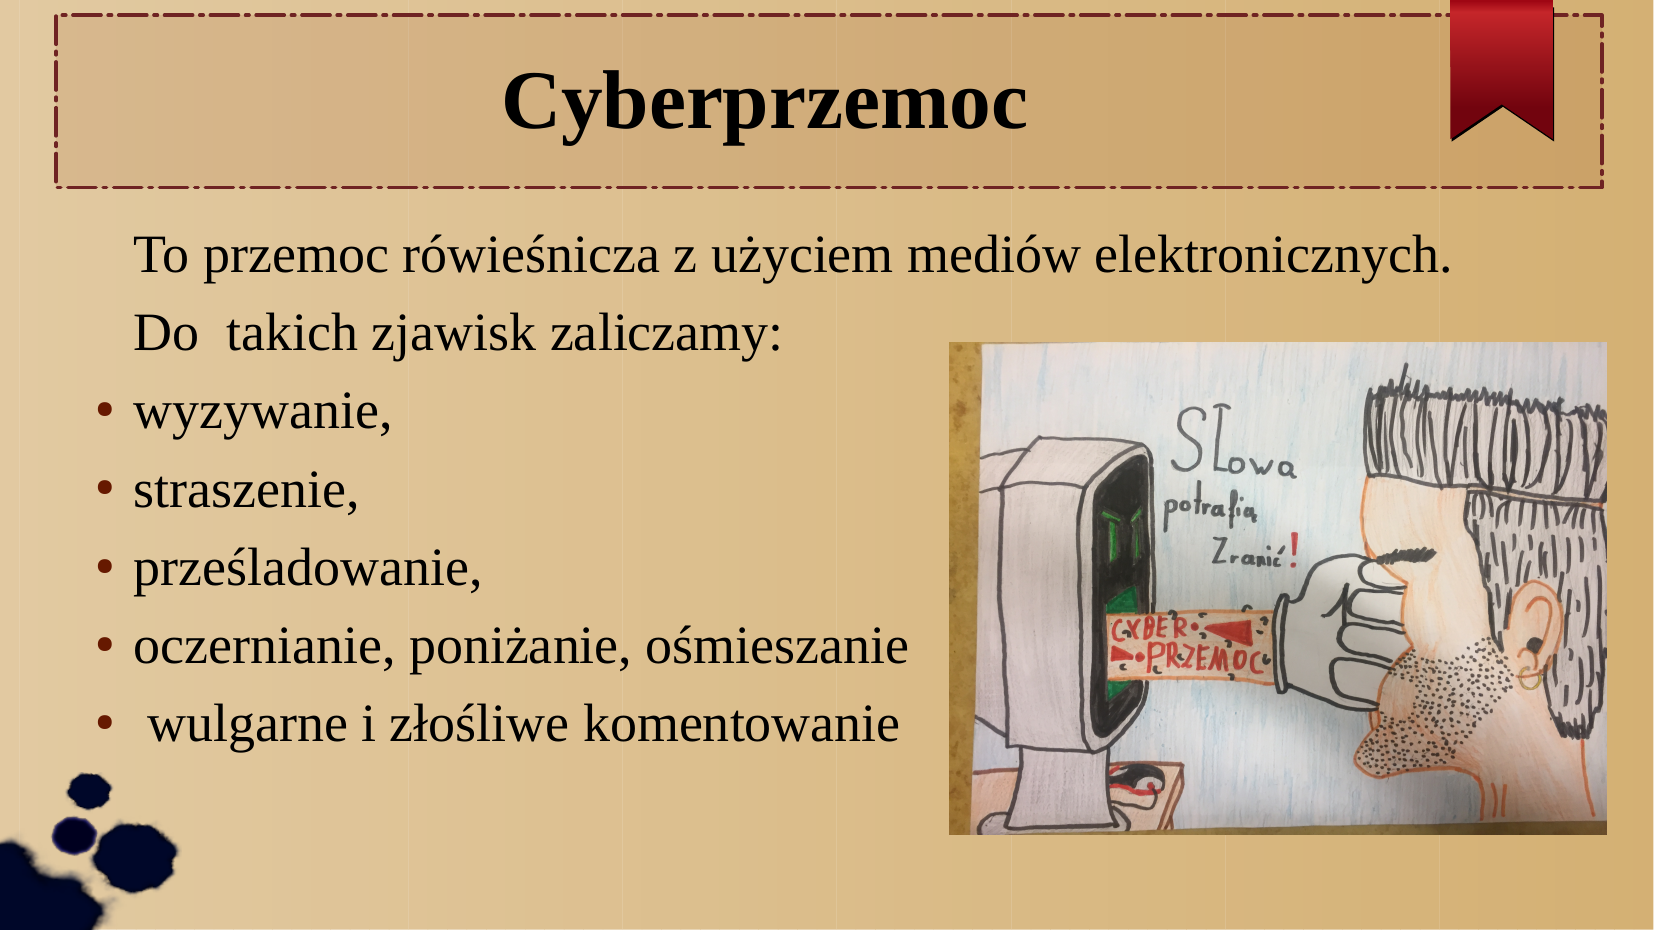

# Cyberprzemoc
To przemoc rówieśnicza z użyciem mediów elektronicznych.
Do takich zjawisk zaliczamy:
wyzywanie,
straszenie,
prześladowanie,
oczernianie, poniżanie, ośmieszanie
 wulgarne i złośliwe komentowanie